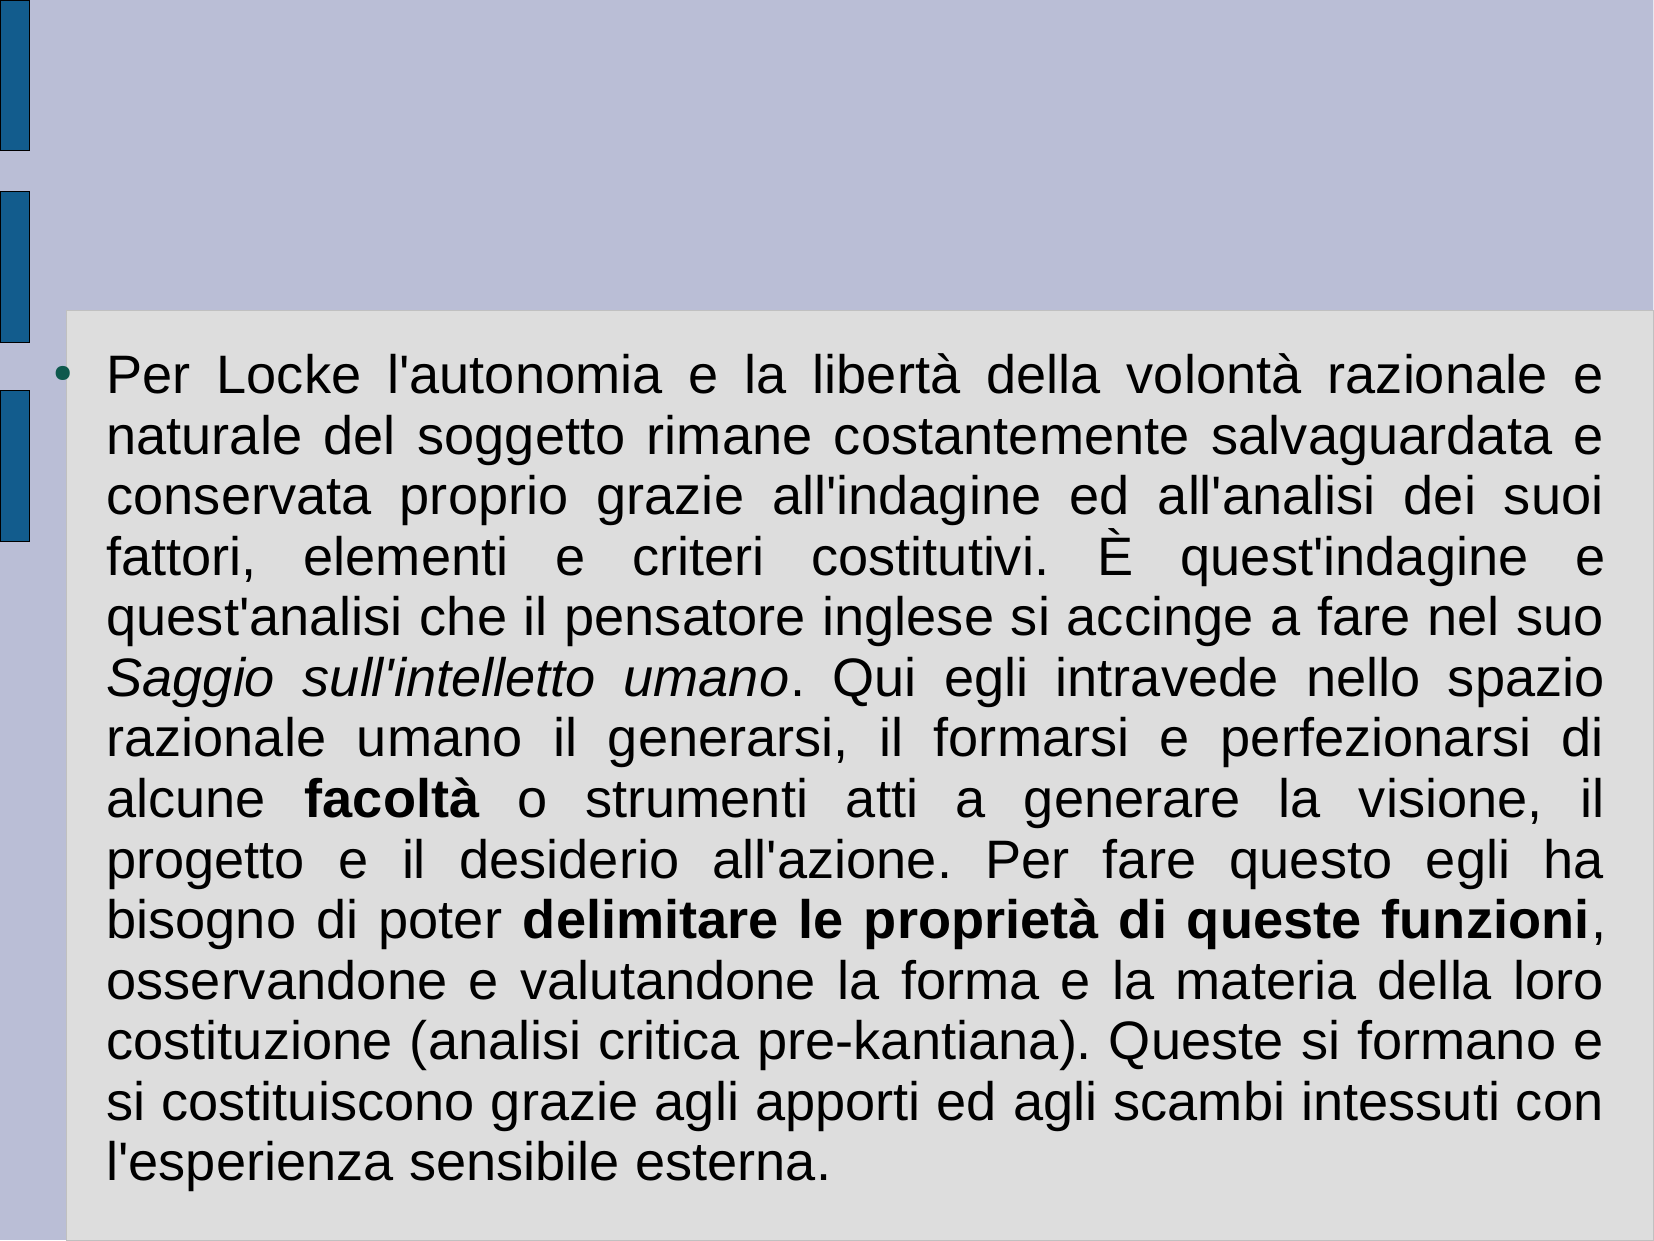

#
Per Locke l'autonomia e la libertà della volontà razionale e naturale del soggetto rimane costantemente salvaguardata e conservata proprio grazie all'indagine ed all'analisi dei suoi fattori, elementi e criteri costitutivi. È quest'indagine e quest'analisi che il pensatore inglese si accinge a fare nel suo Saggio sull'intelletto umano. Qui egli intravede nello spazio razionale umano il generarsi, il formarsi e perfezionarsi di alcune facoltà o strumenti atti a generare la visione, il progetto e il desiderio all'azione. Per fare questo egli ha bisogno di poter delimitare le proprietà di queste funzioni, osservandone e valutandone la forma e la materia della loro costituzione (analisi critica pre-kantiana). Queste si formano e si costituiscono grazie agli apporti ed agli scambi intessuti con l'esperienza sensibile esterna.